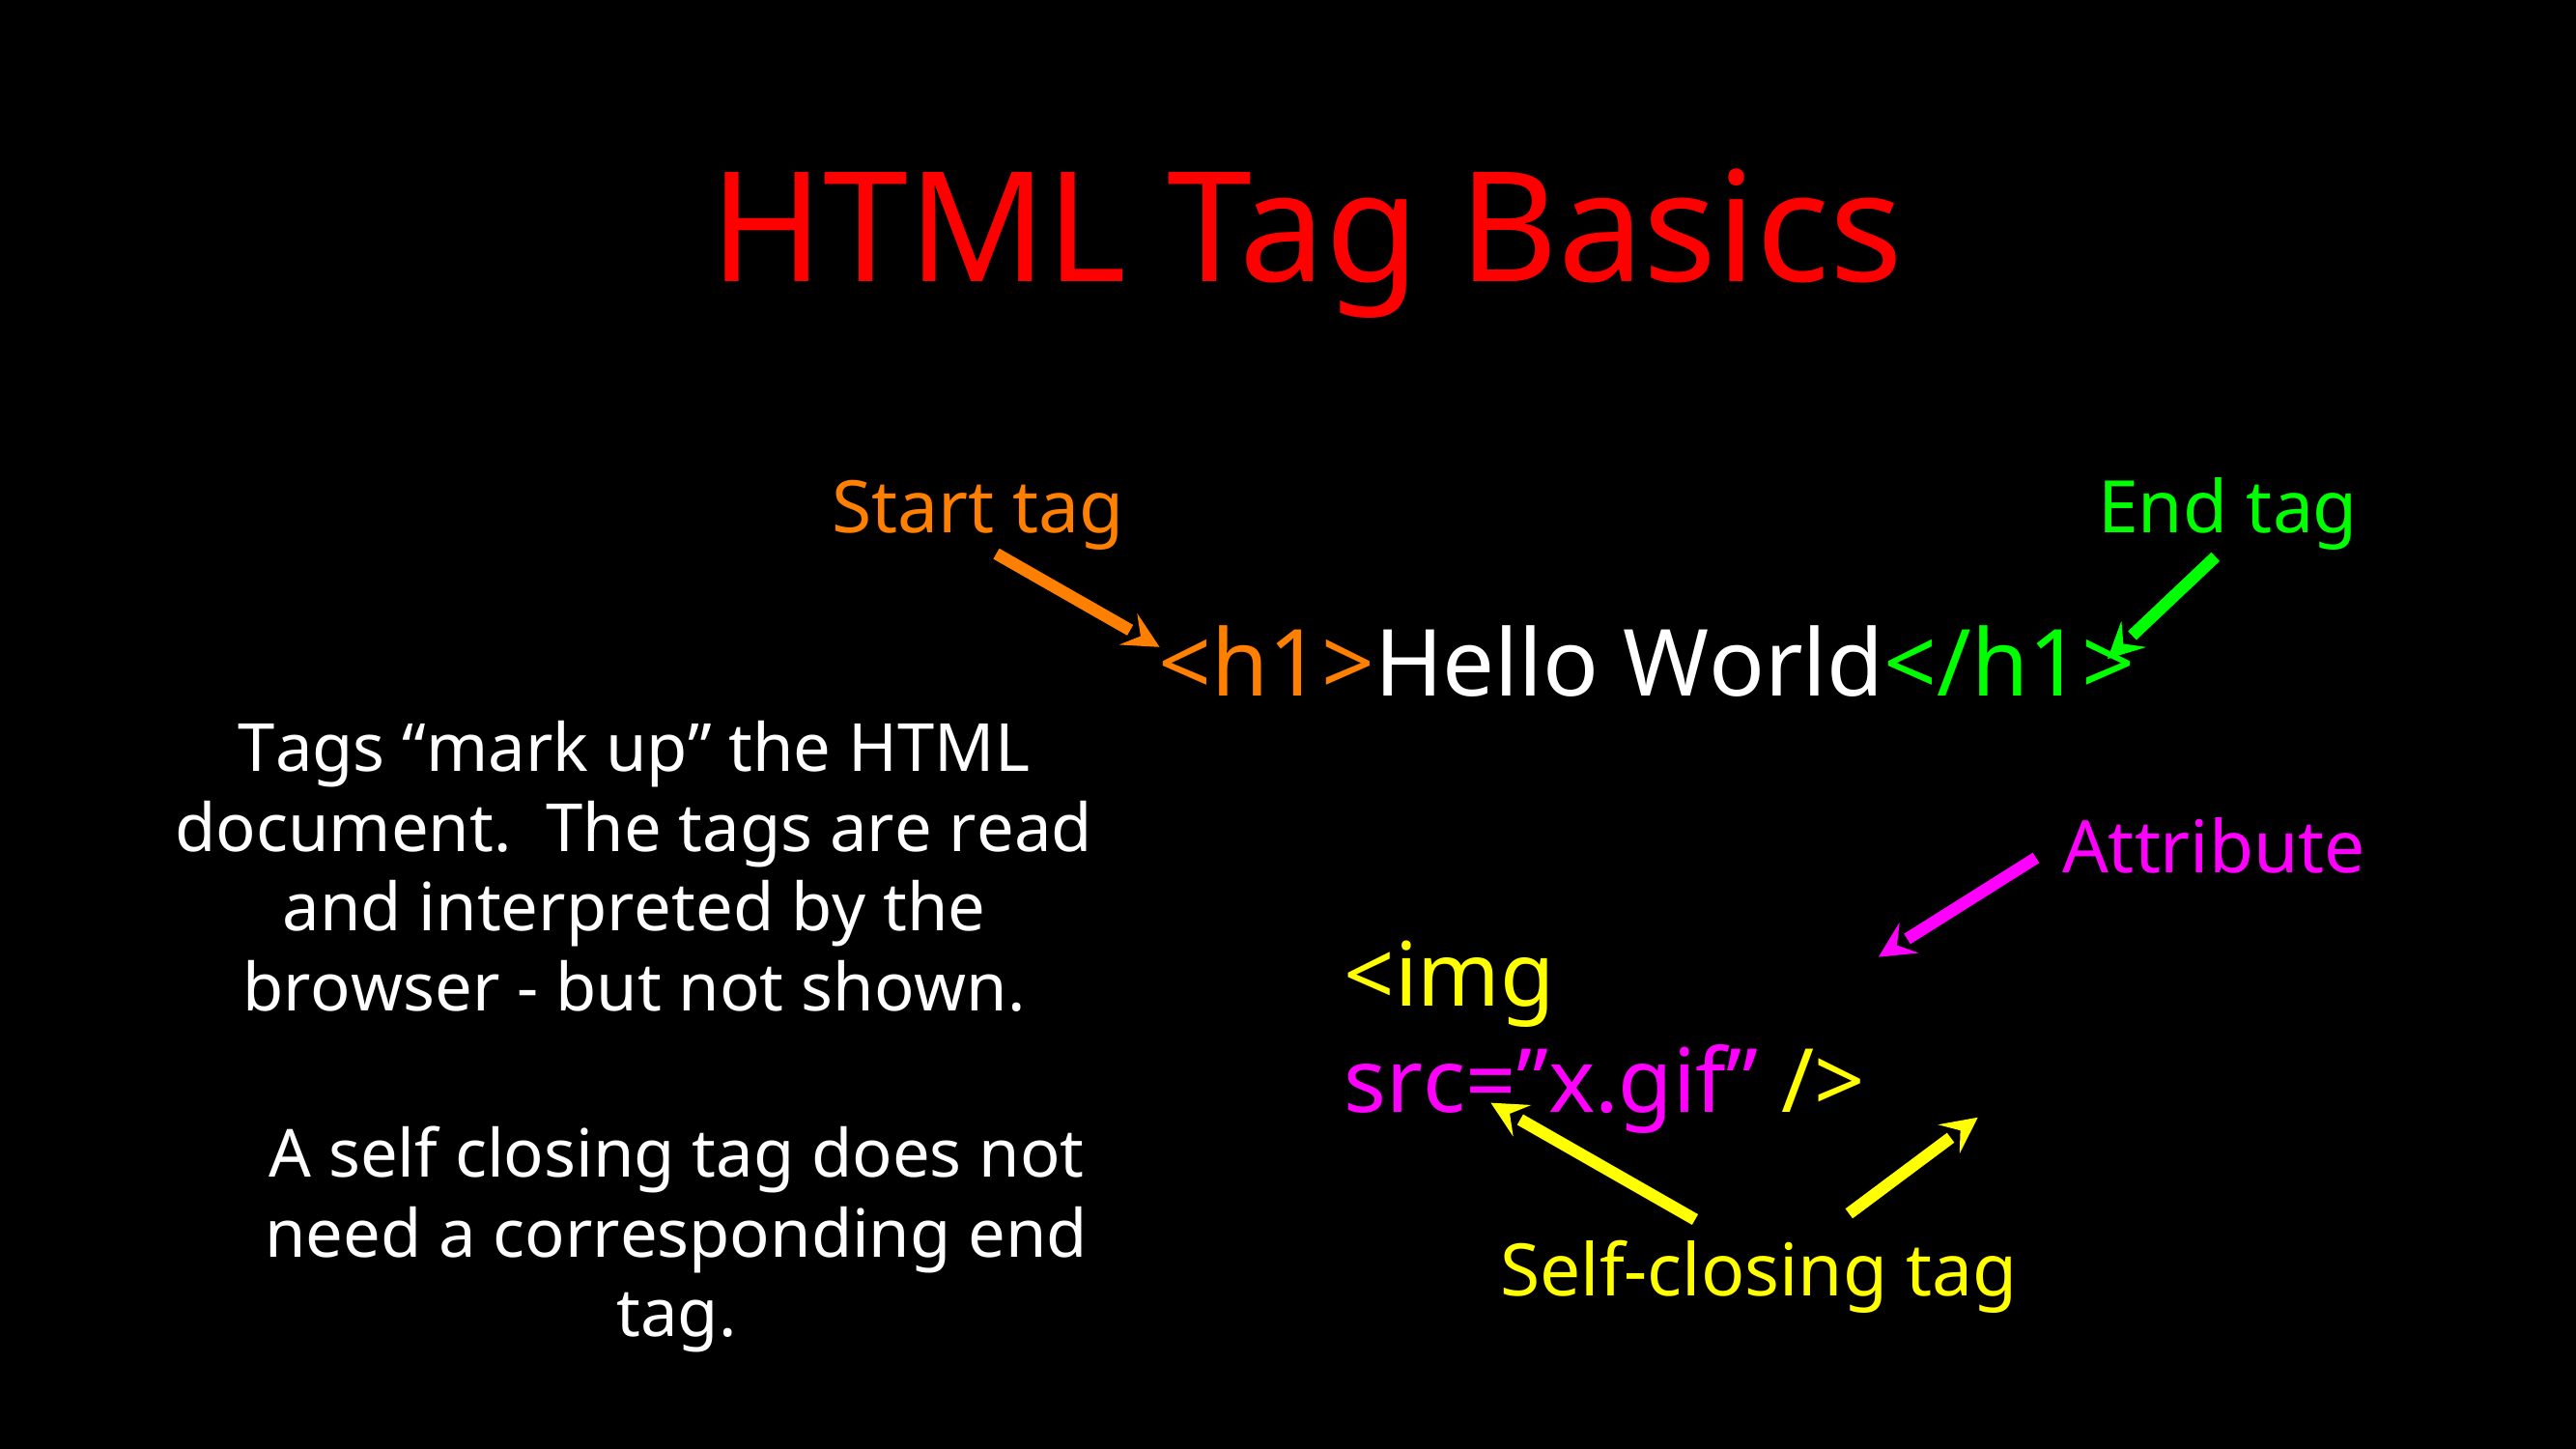

# HTML Tag Basics
Start tag
End tag
<h1>Hello World</h1>
Tags “mark up” the HTML document. The tags are read and interpreted by the browser - but not shown.
Attribute
<img src=”x.gif” />
A self closing tag does not need a corresponding end tag.
Self-closing tag